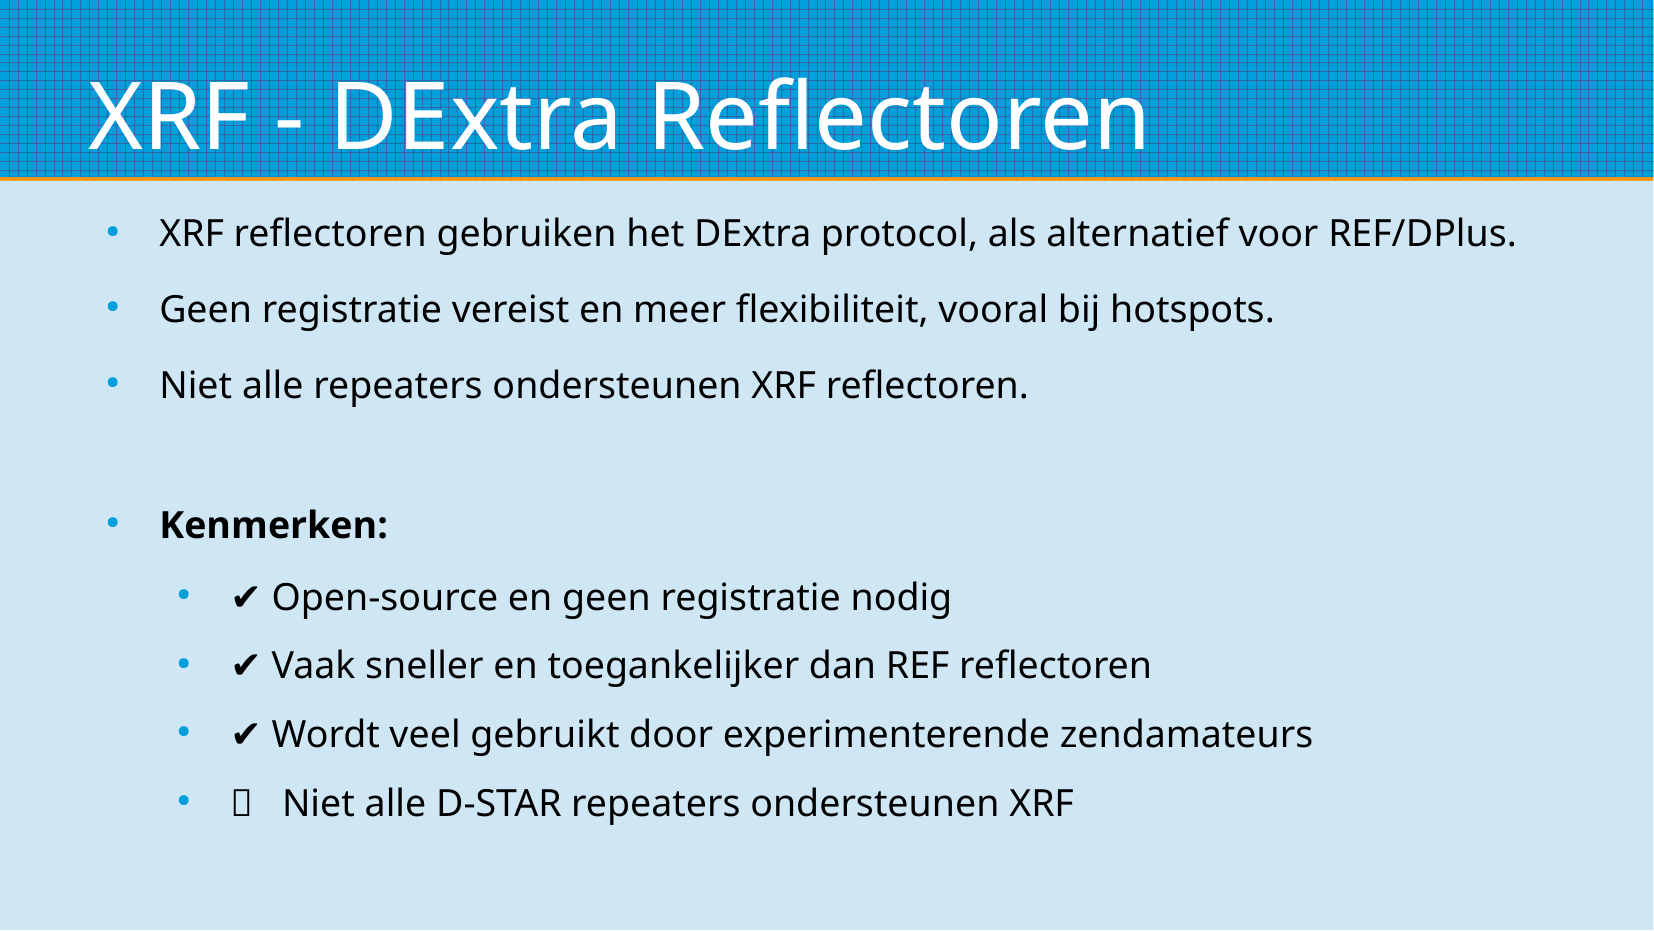

# XRF - DExtra Reflectoren
XRF reflectoren gebruiken het DExtra protocol, als alternatief voor REF/DPlus.
Geen registratie vereist en meer flexibiliteit, vooral bij hotspots.
Niet alle repeaters ondersteunen XRF reflectoren.
Kenmerken:
✔ Open-source en geen registratie nodig
✔ Vaak sneller en toegankelijker dan REF reflectoren
✔ Wordt veel gebruikt door experimenterende zendamateurs
❌ Niet alle D-STAR repeaters ondersteunen XRF